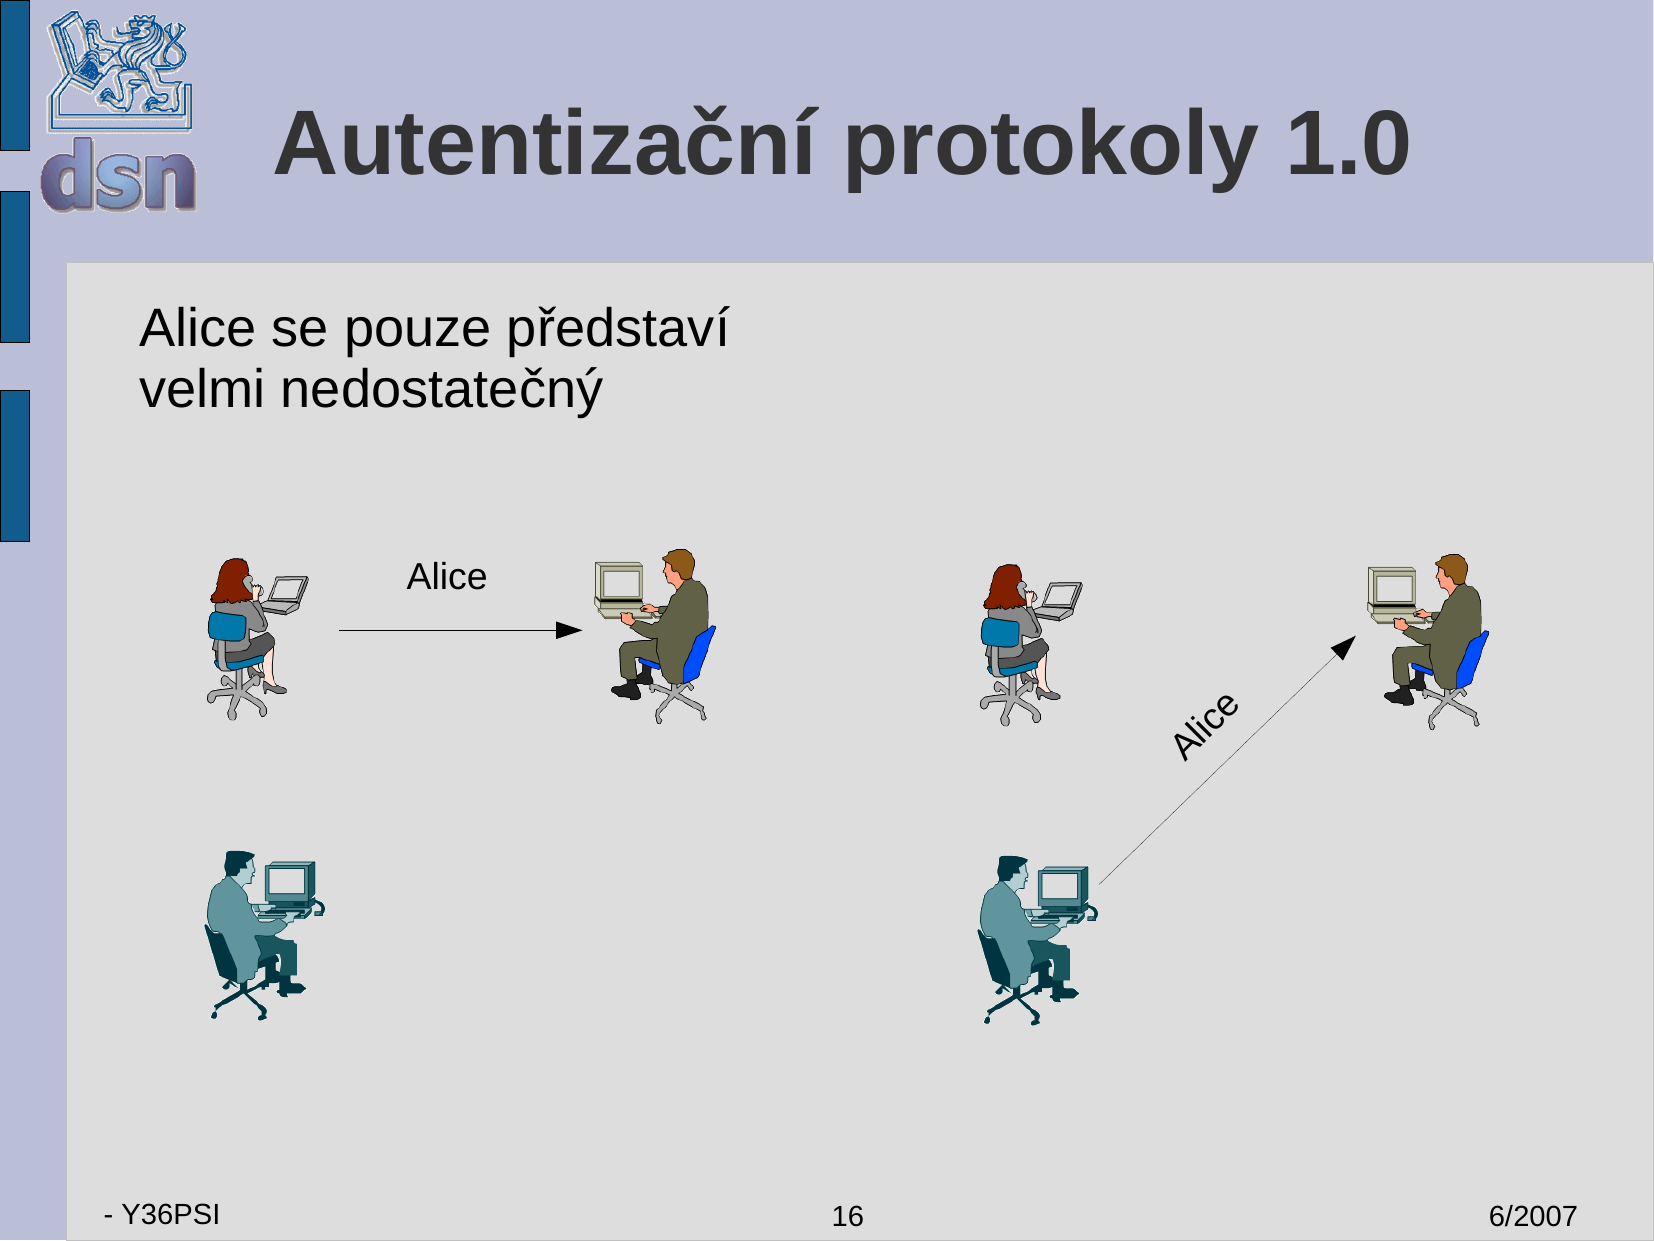

# Autentizační protokoly 1.0
Alice se pouze představí
velmi nedostatečný
Alice
Alice